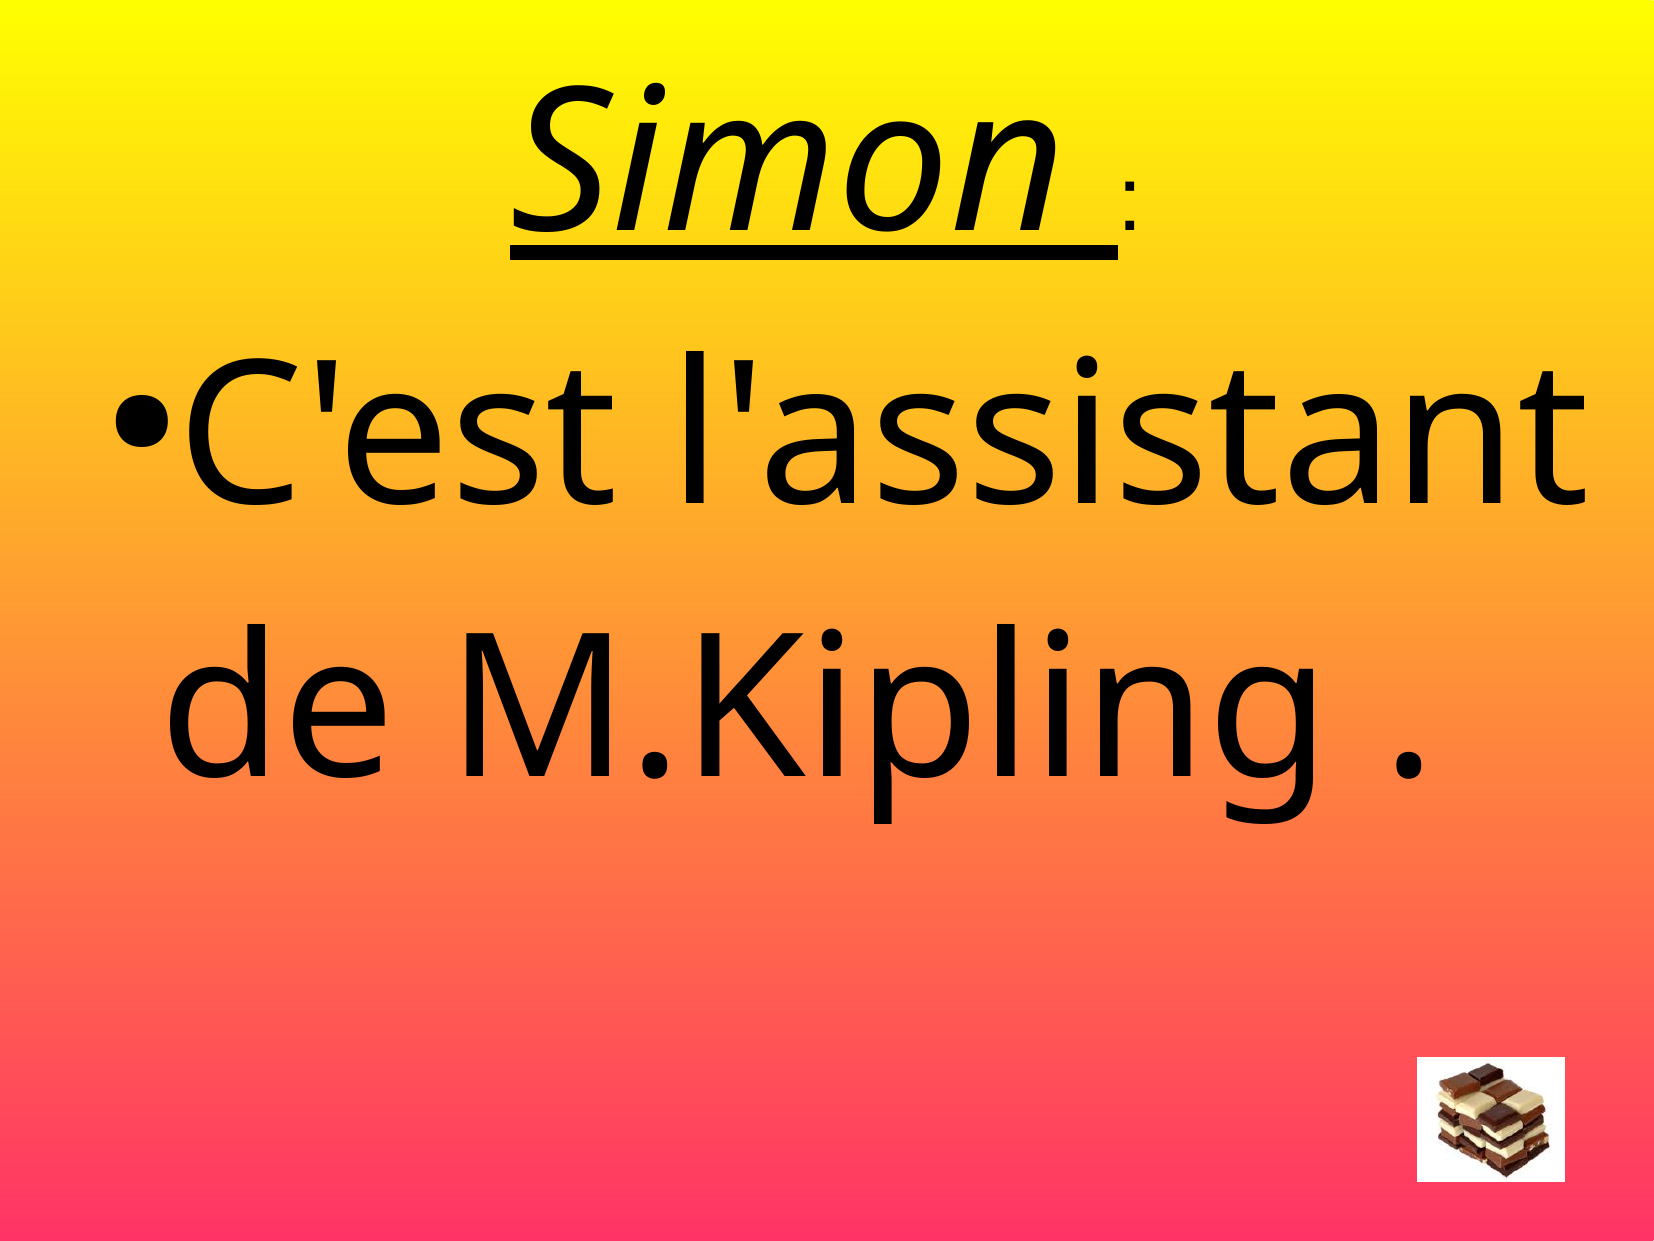

# Simon :
C'est l'assistant de M.Kipling .